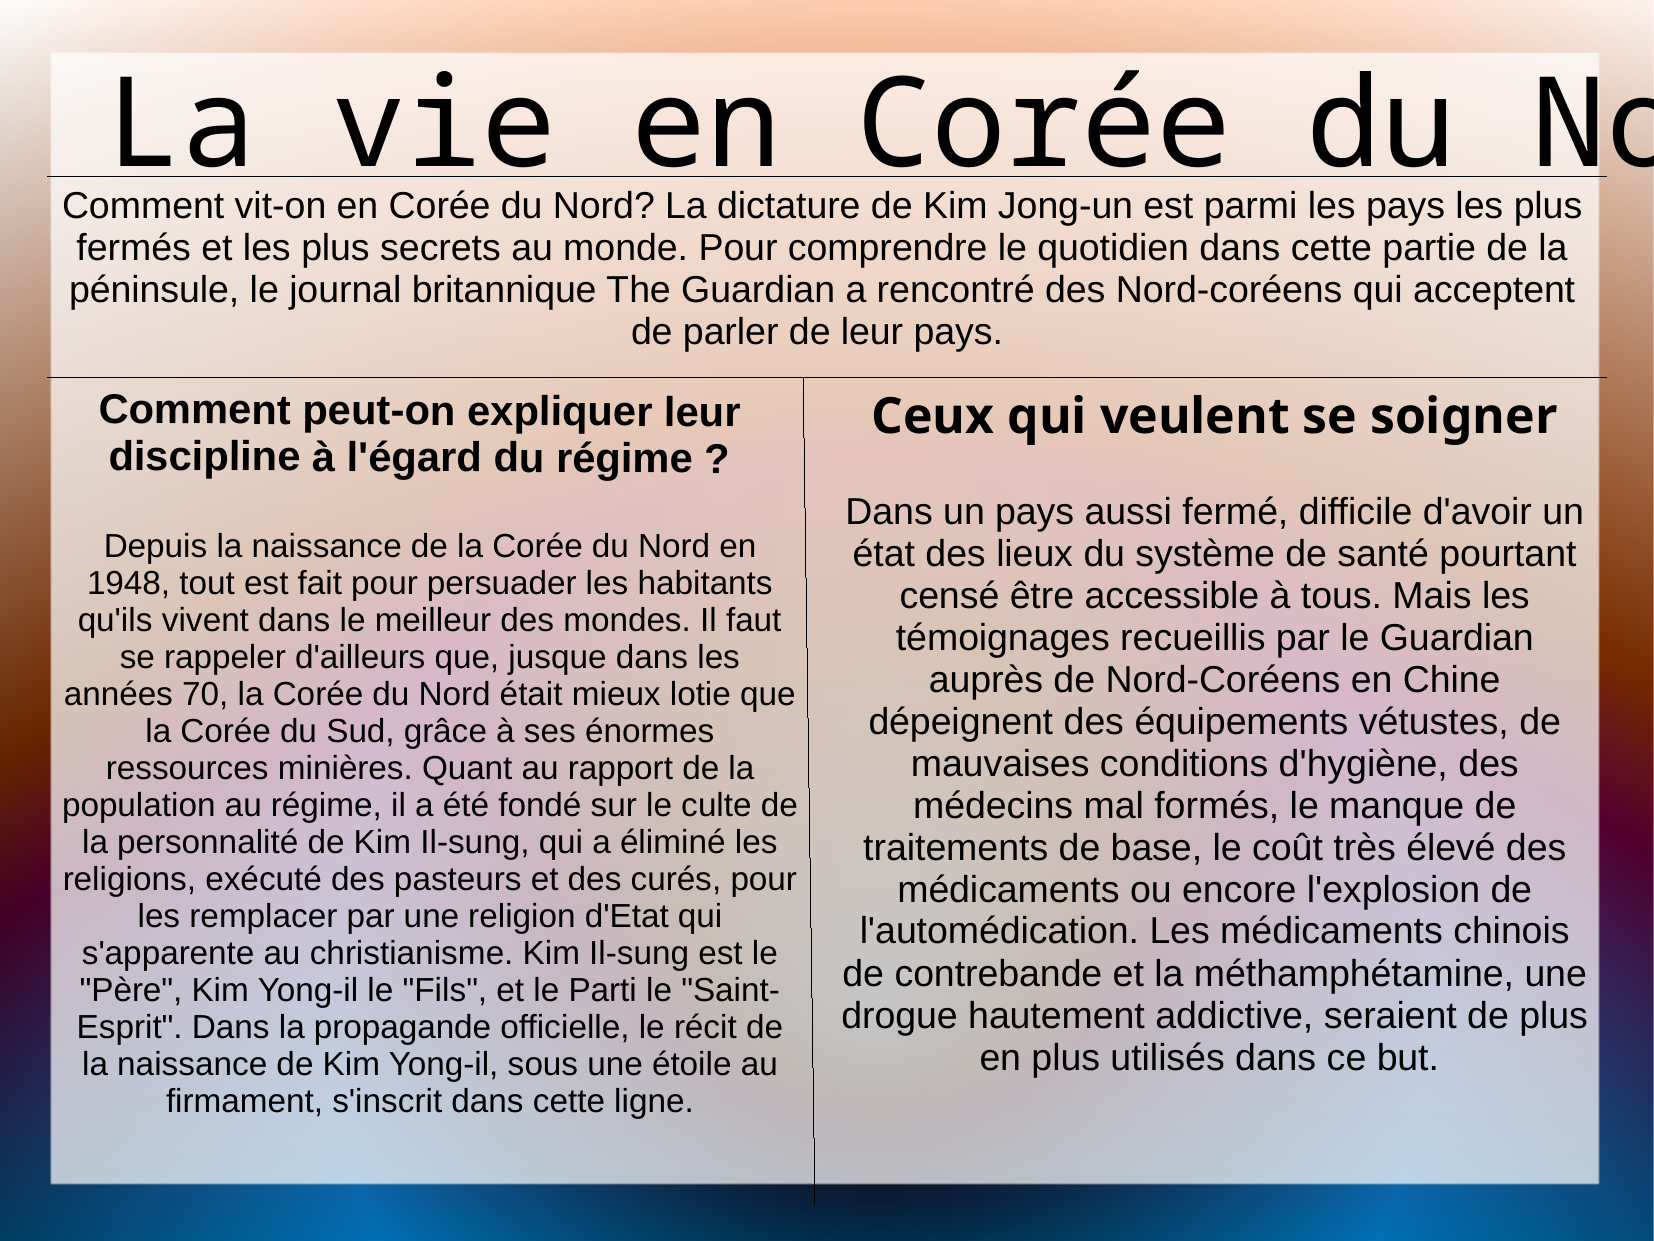

La vie en Corée du Nord
Comment vit-on en Corée du Nord? La dictature de Kim Jong-un est parmi les pays les plus fermés et les plus secrets au monde. Pour comprendre le quotidien dans cette partie de la péninsule, le journal britannique The Guardian a rencontré des Nord-coréens qui acceptent de parler de leur pays.
Ceux qui veulent se soigner
Dans un pays aussi fermé, difficile d'avoir un état des lieux du système de santé pourtant censé être accessible à tous. Mais les témoignages recueillis par le Guardian auprès de Nord-Coréens en Chine dépeignent des équipements vétustes, de mauvaises conditions d'hygiène, des médecins mal formés, le manque de traitements de base, le coût très élevé des médicaments ou encore l'explosion de l'automédication. Les médicaments chinois de contrebande et la méthamphétamine, une drogue hautement addictive, seraient de plus en plus utilisés dans ce but.
Comment peut-on expliquer leur discipline à l'égard du régime ?
Depuis la naissance de la Corée du Nord en 1948, tout est fait pour persuader les habitants qu'ils vivent dans le meilleur des mondes. Il faut se rappeler d'ailleurs que, jusque dans les années 70, la Corée du Nord était mieux lotie que la Corée du Sud, grâce à ses énormes ressources minières. Quant au rapport de la population au régime, il a été fondé sur le culte de la personnalité de Kim Il-sung, qui a éliminé les religions, exécuté des pasteurs et des curés, pour les remplacer par une religion d'Etat qui s'apparente au christianisme. Kim Il-sung est le "Père", Kim Yong-il le "Fils", et le Parti le "Saint-Esprit". Dans la propagande officielle, le récit de la naissance de Kim Yong-il, sous une étoile au firmament, s'inscrit dans cette ligne.